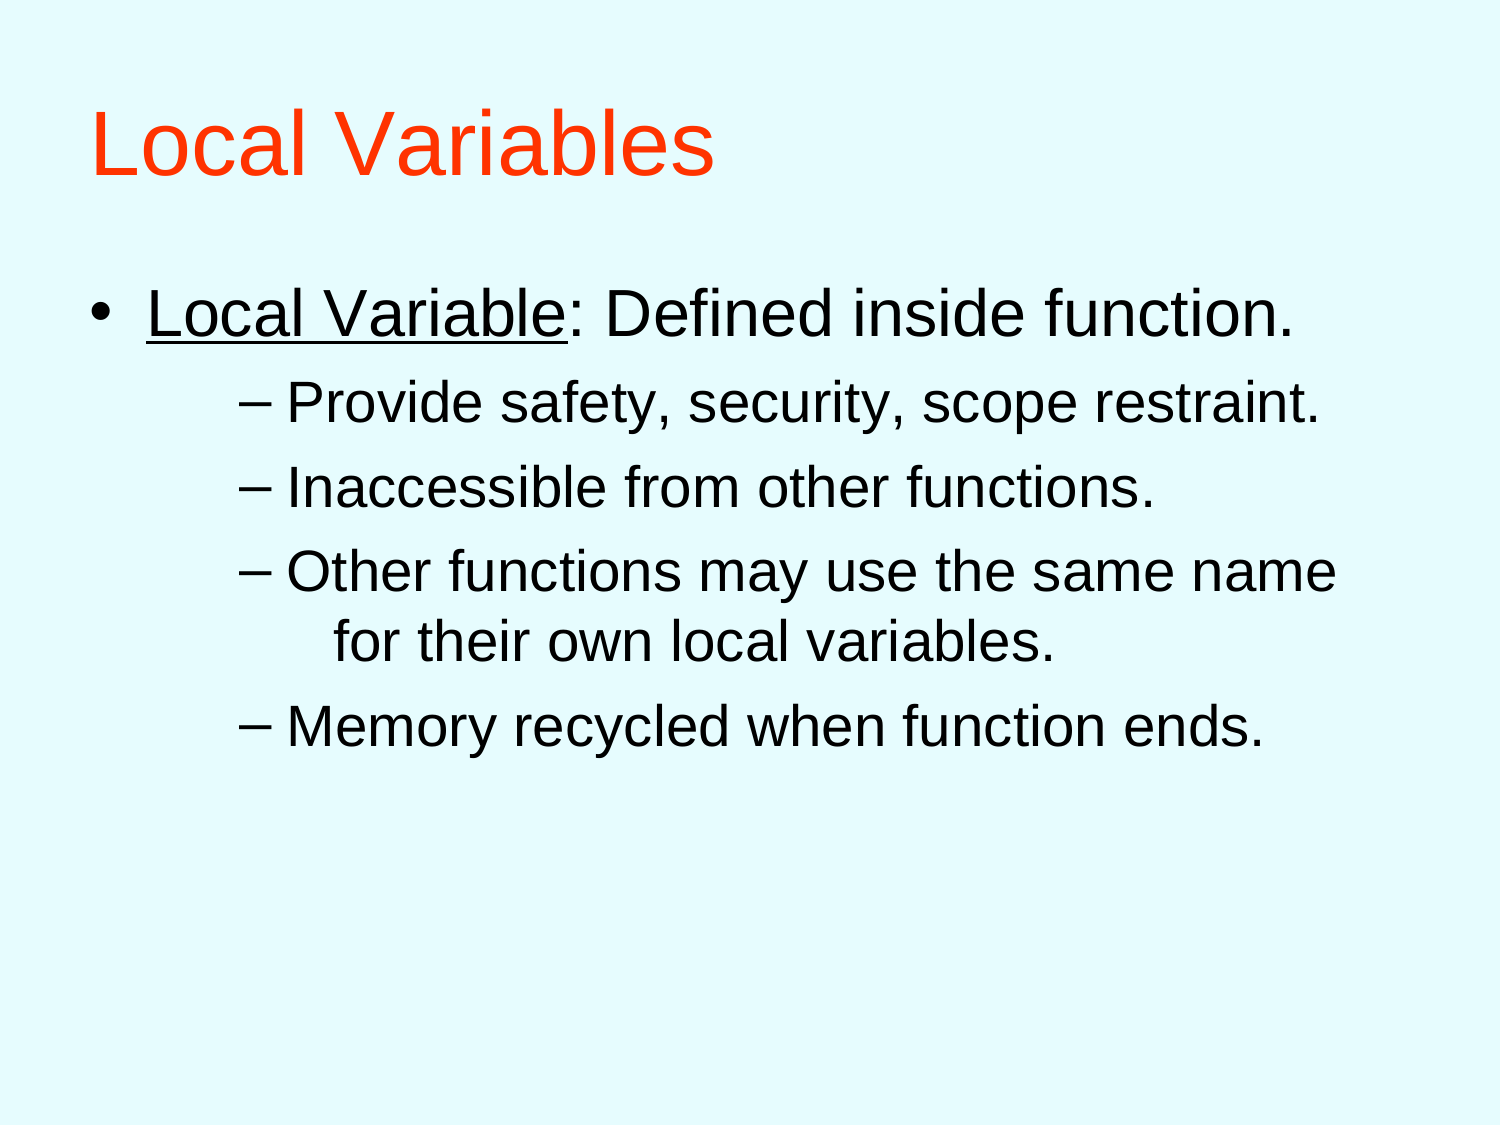

# Local Variables
Local Variable: Defined inside function.
Provide safety, security, scope restraint.
Inaccessible from other functions.
Other functions may use the same name for their own local variables.
Memory recycled when function ends.